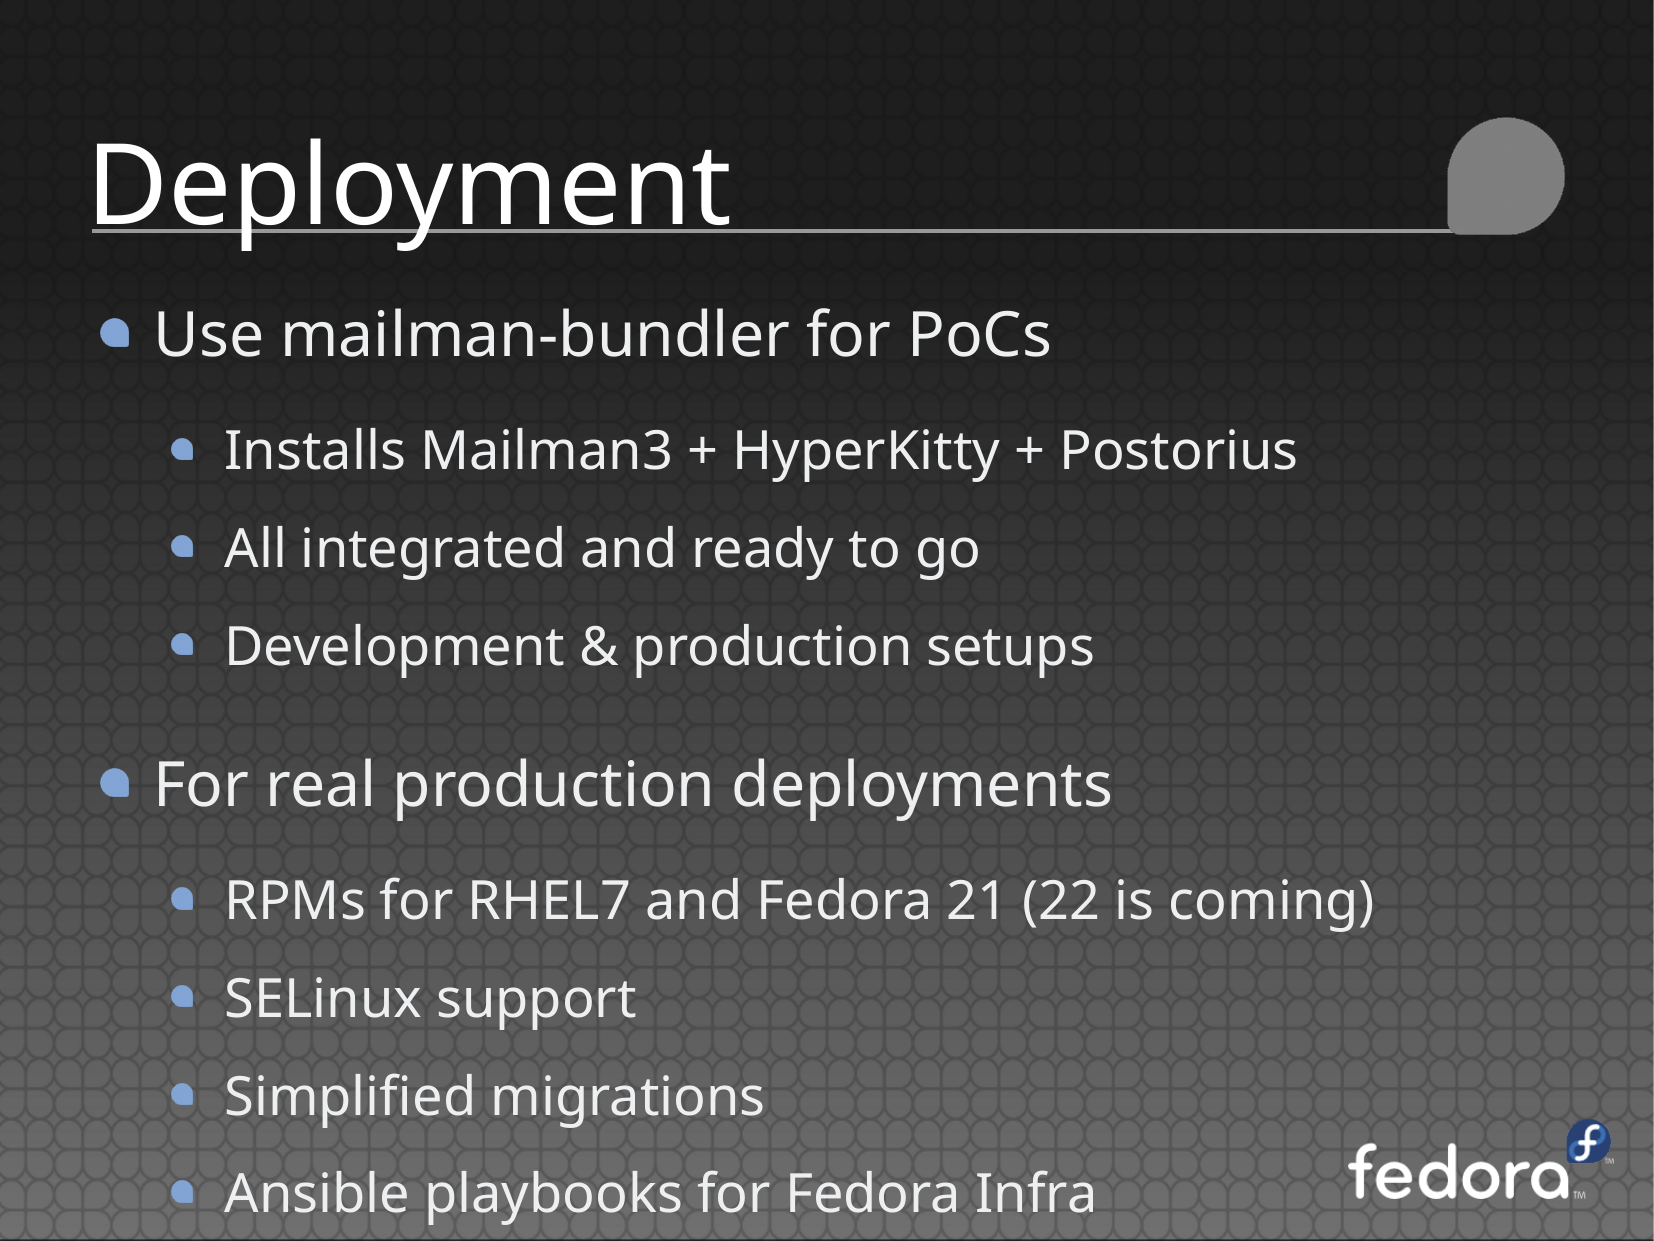

# Deployment
Use mailman-bundler for PoCs
Installs Mailman3 + HyperKitty + Postorius
All integrated and ready to go
Development & production setups
For real production deployments
RPMs for RHEL7 and Fedora 21 (22 is coming)
SELinux support
Simplified migrations
Ansible playbooks for Fedora Infra